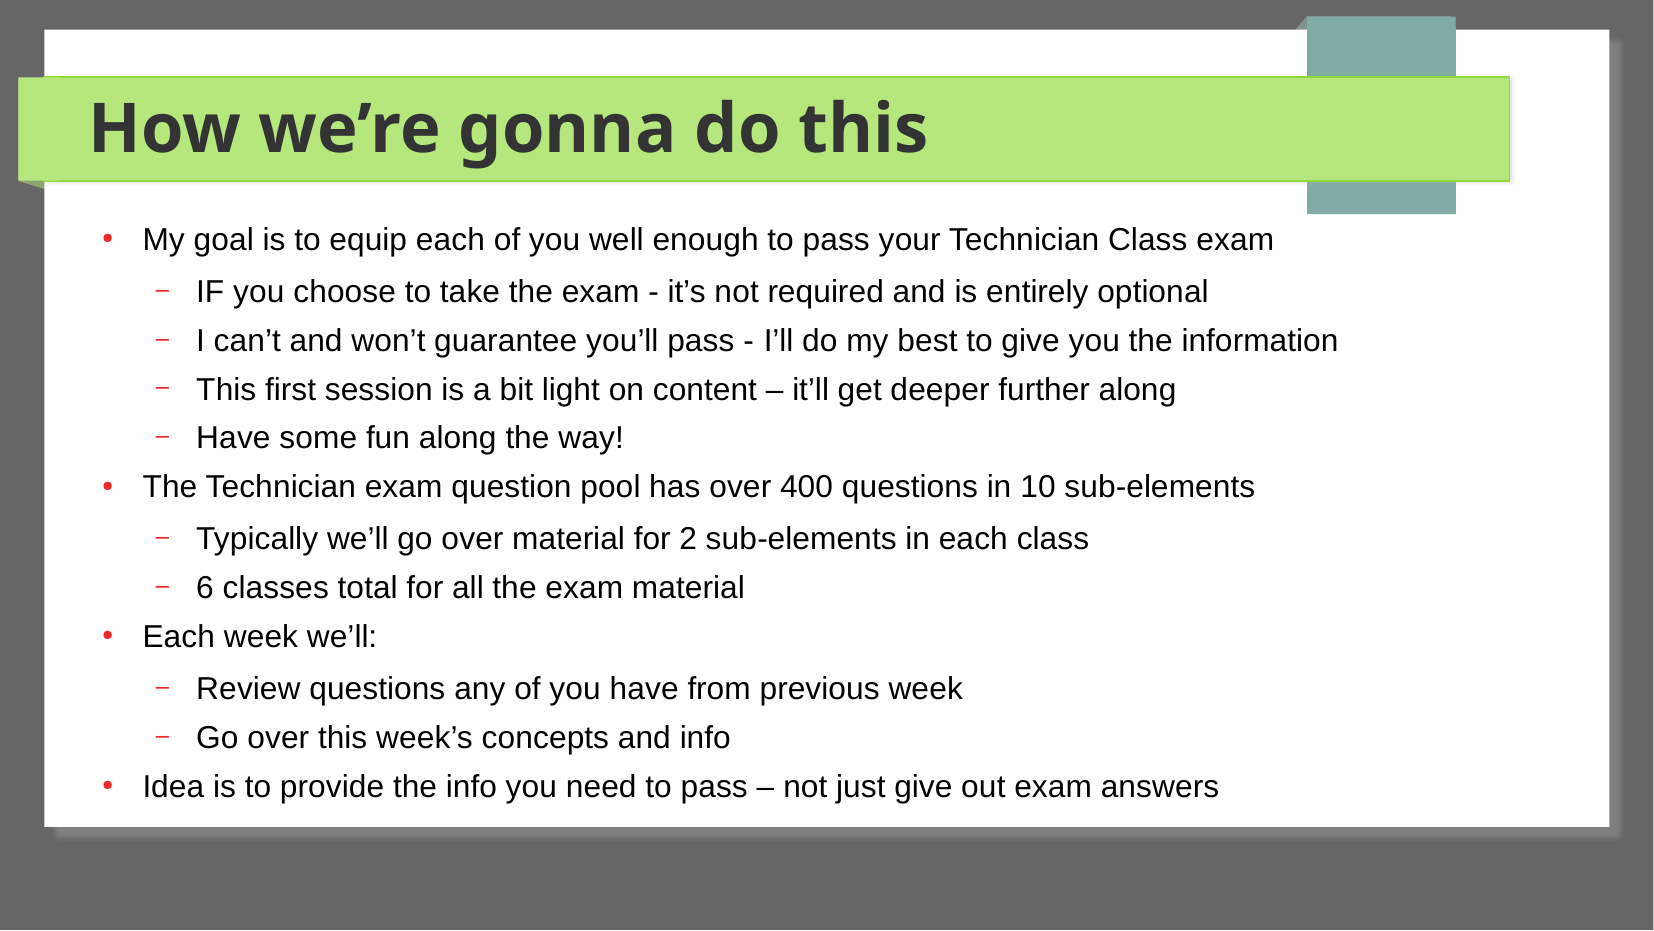

# How we’re gonna do this
My goal is to equip each of you well enough to pass your Technician Class exam
IF you choose to take the exam - it’s not required and is entirely optional
I can’t and won’t guarantee you’ll pass - I’ll do my best to give you the information
This first session is a bit light on content – it’ll get deeper further along
Have some fun along the way!
The Technician exam question pool has over 400 questions in 10 sub-elements
Typically we’ll go over material for 2 sub-elements in each class
6 classes total for all the exam material
Each week we’ll:
Review questions any of you have from previous week
Go over this week’s concepts and info
Idea is to provide the info you need to pass – not just give out exam answers